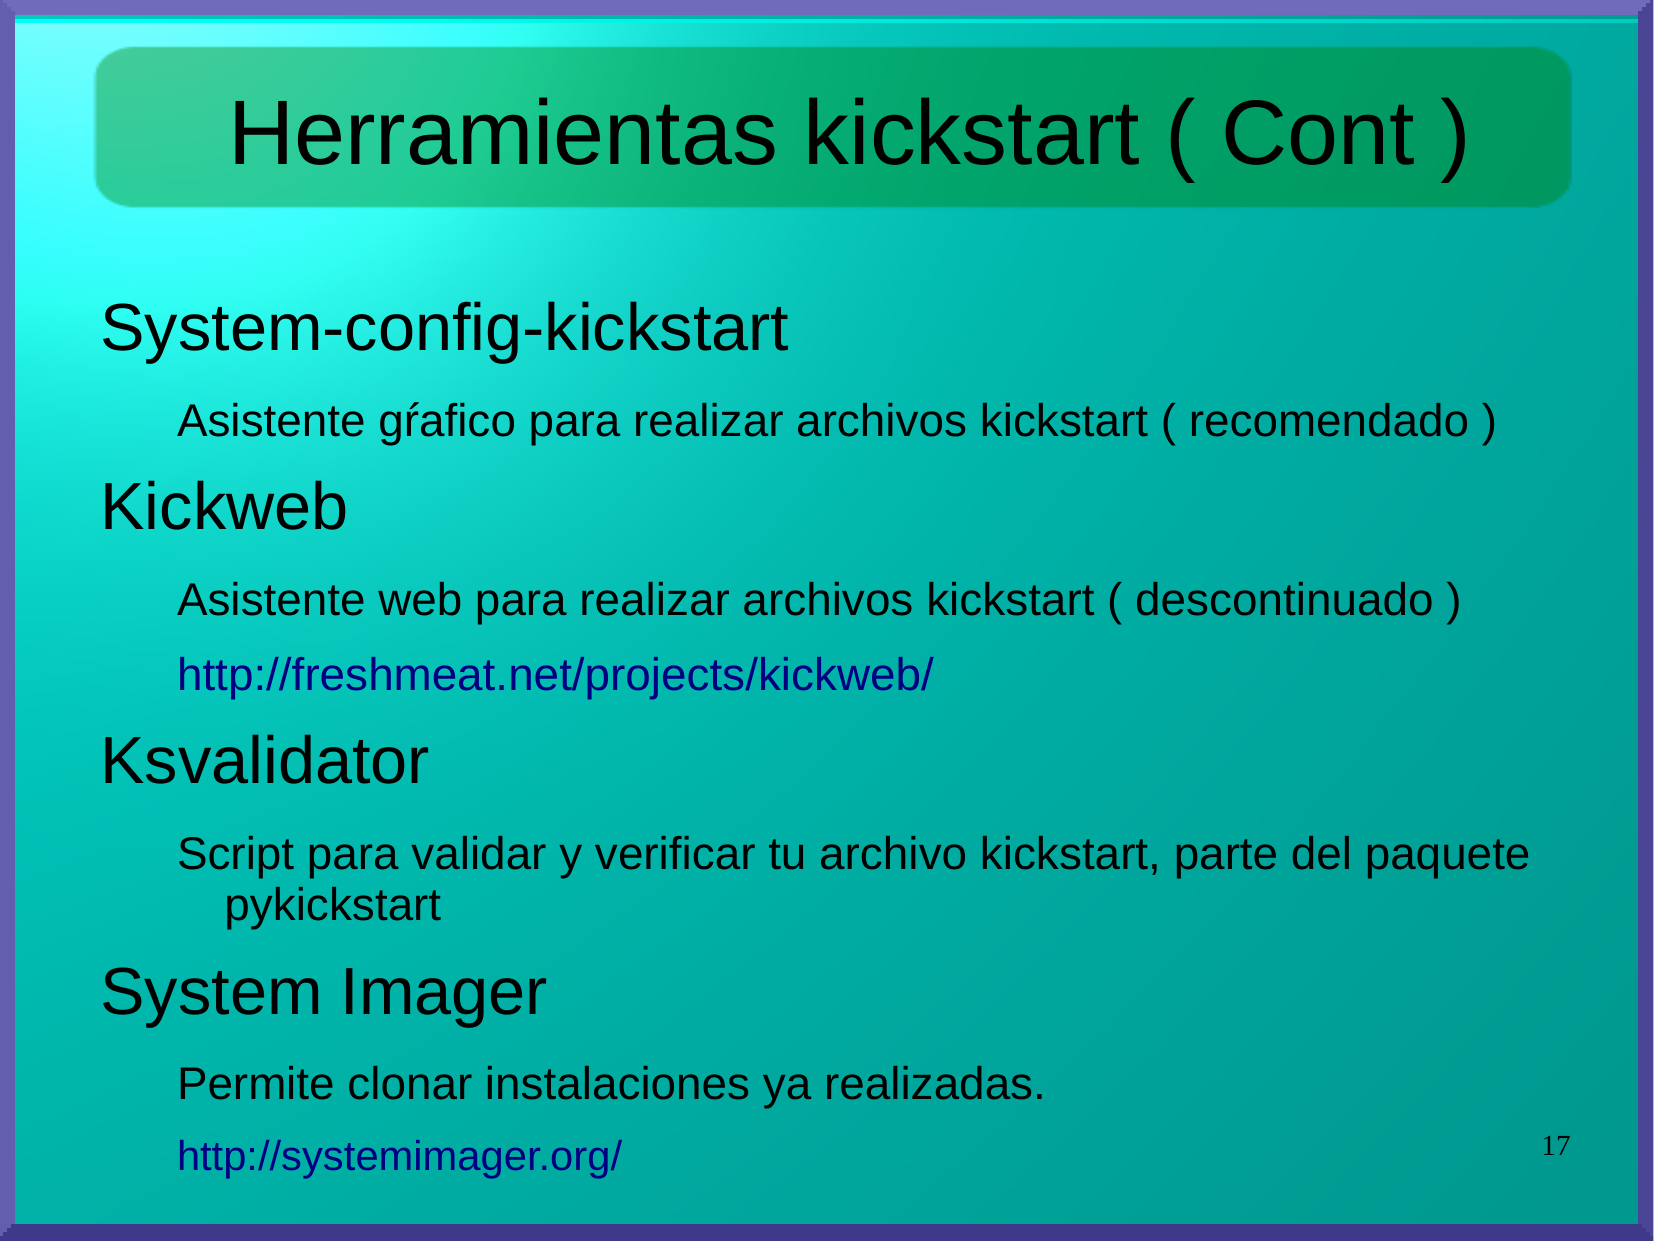

# Herramientas kickstart ( Cont )
System-config-kickstart
Asistente gŕafico para realizar archivos kickstart ( recomendado )
Kickweb
Asistente web para realizar archivos kickstart ( descontinuado )
http://freshmeat.net/projects/kickweb/
Ksvalidator
Script para validar y verificar tu archivo kickstart, parte del paquete pykickstart
System Imager
Permite clonar instalaciones ya realizadas.
http://systemimager.org/
17